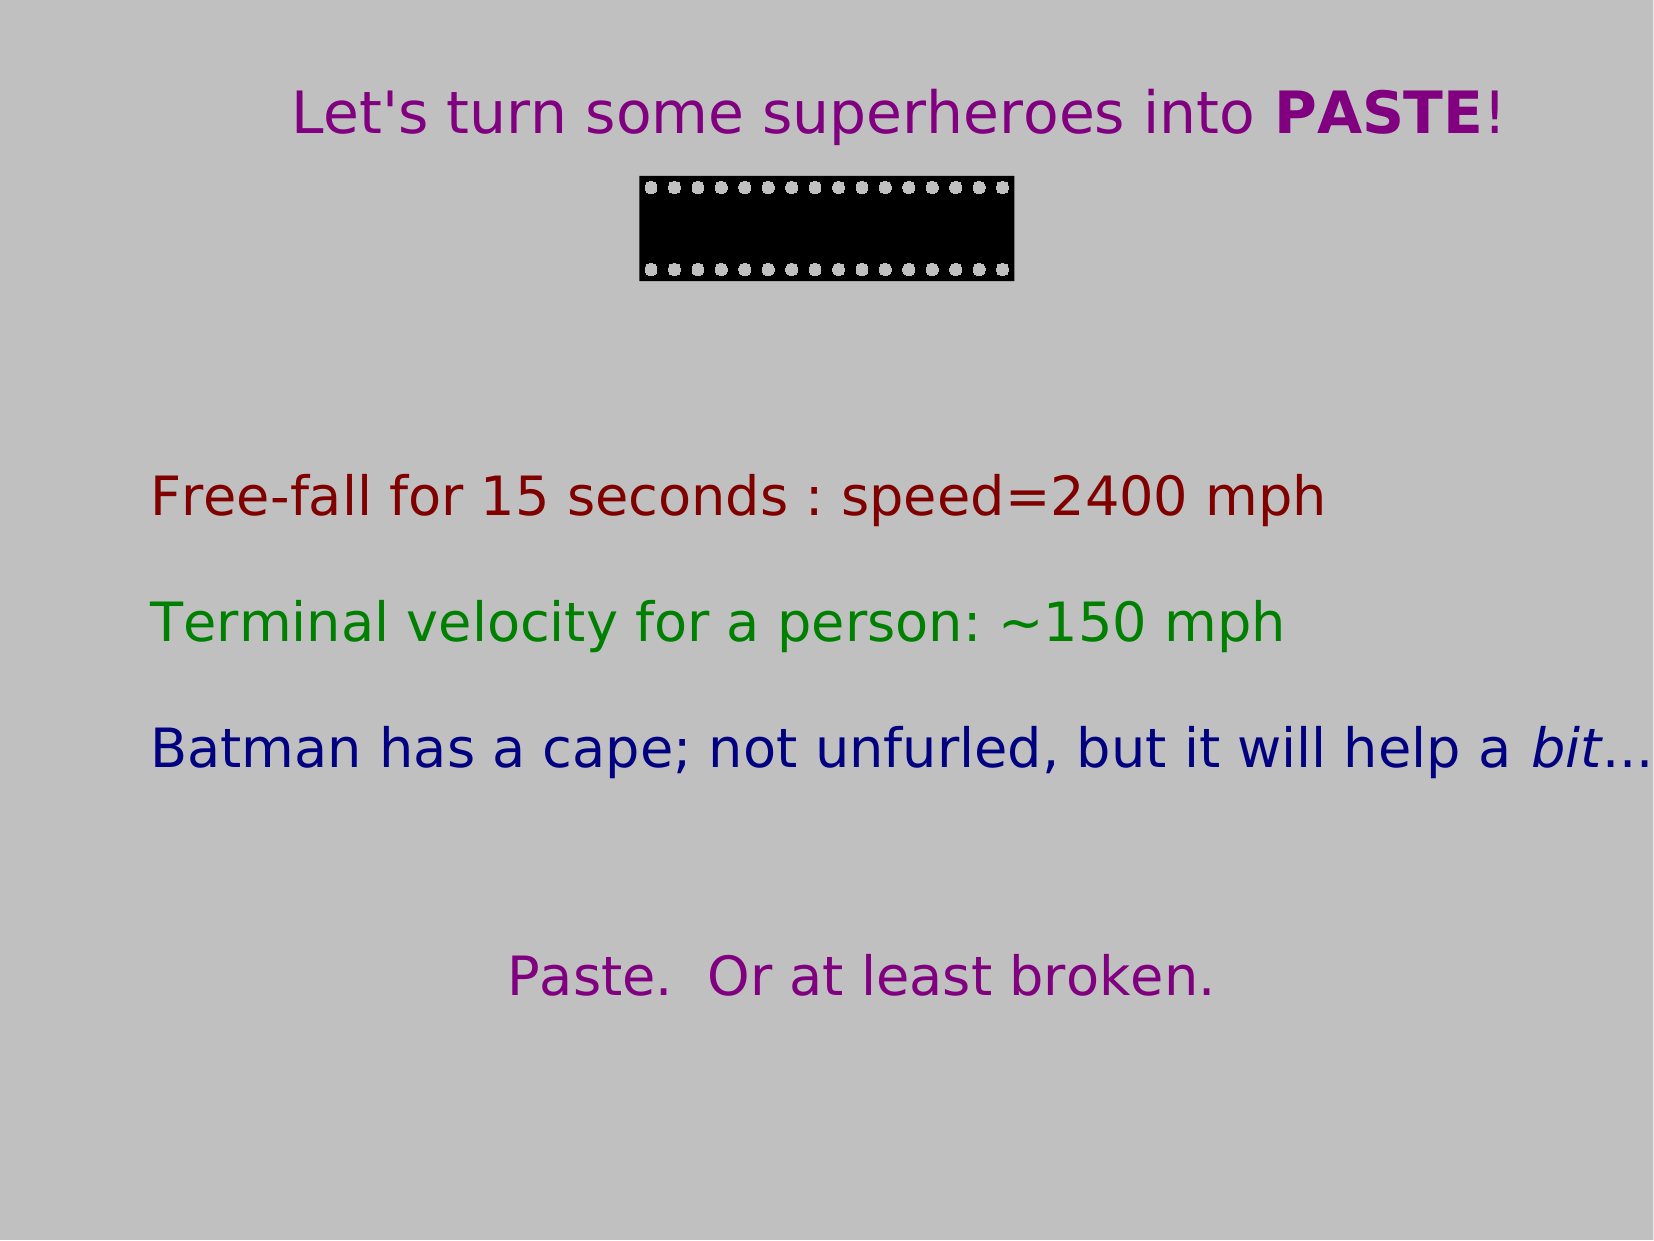

Let's turn some superheroes into PASTE!
Free-fall for 15 seconds : speed=2400 mph
Terminal velocity for a person: ~150 mph
Batman has a cape; not unfurled, but it will help a bit...
Paste. Or at least broken.